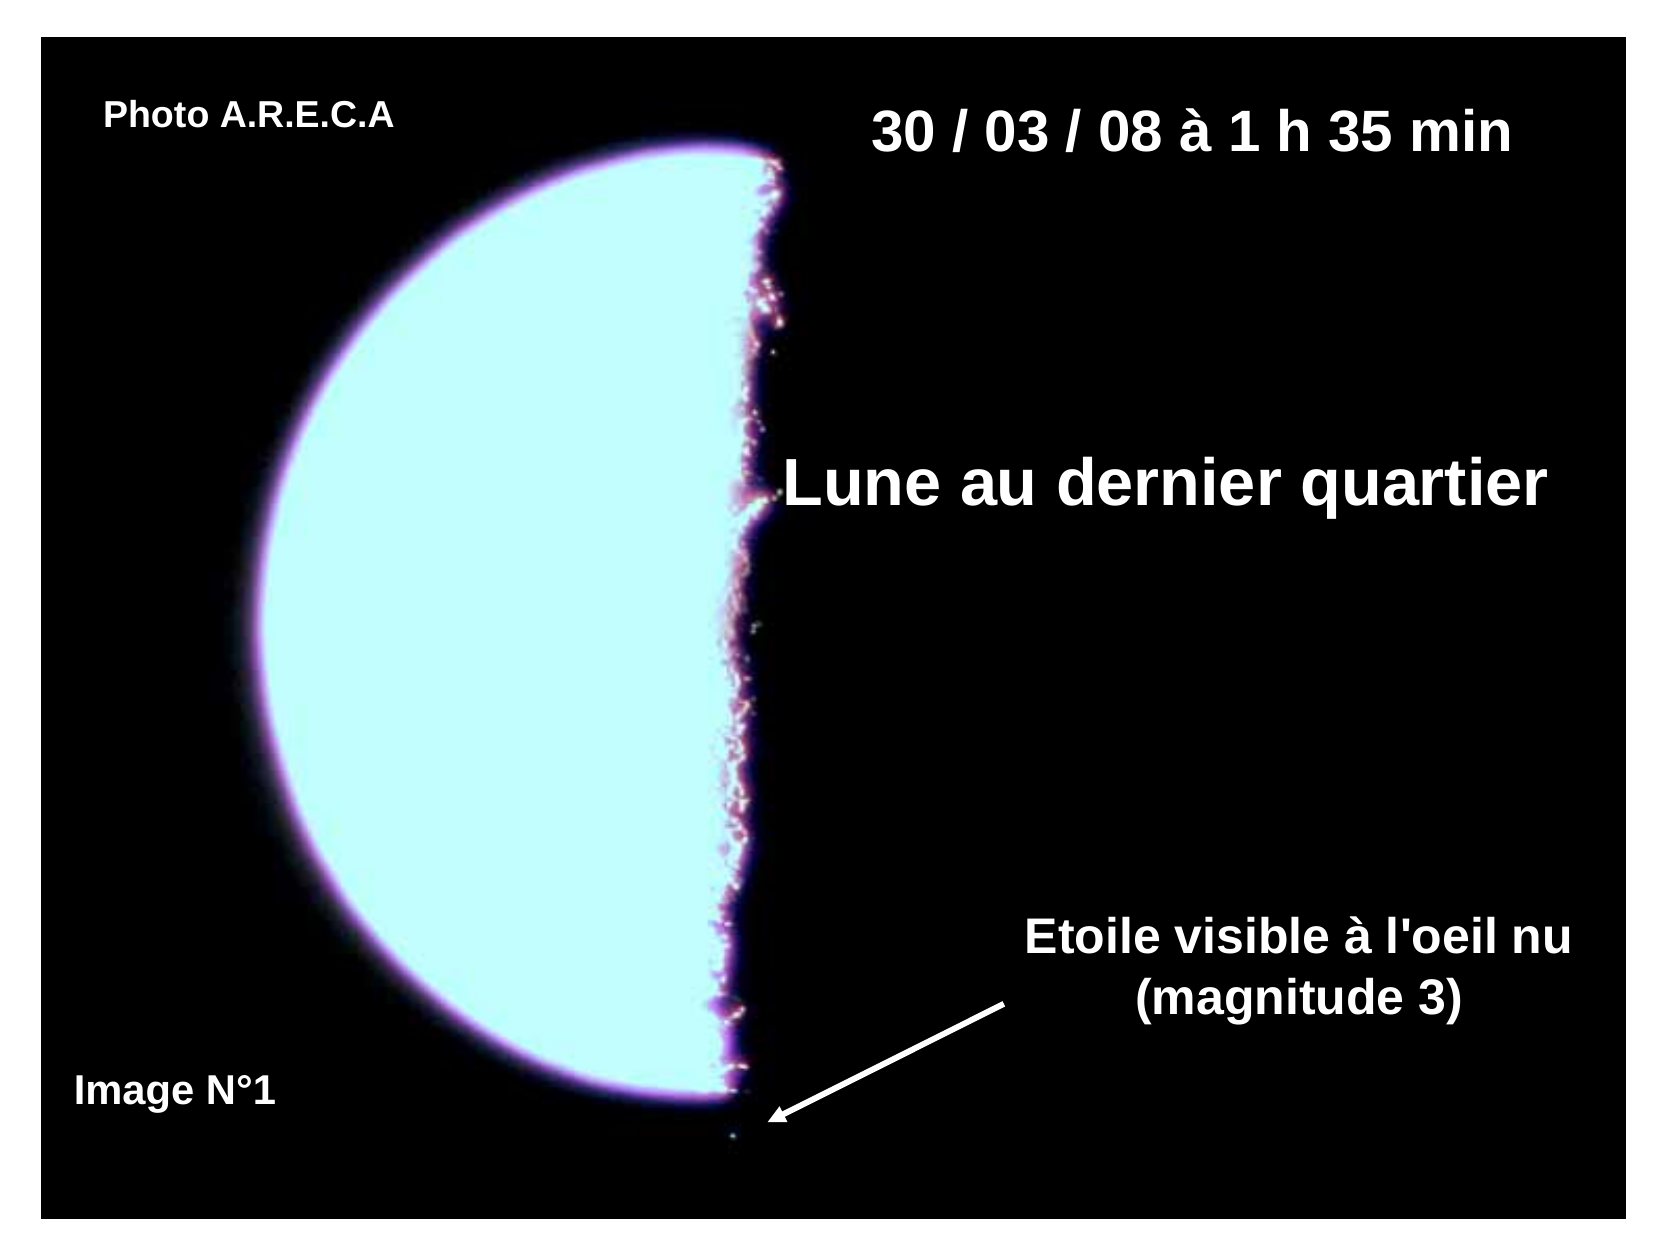

Photo A.R.E.C.A
30 / 03 / 08 à 1 h 35 min
Lune au dernier quartier
Etoile visible à l'oeil nu
(magnitude 3)‏
Image N°1